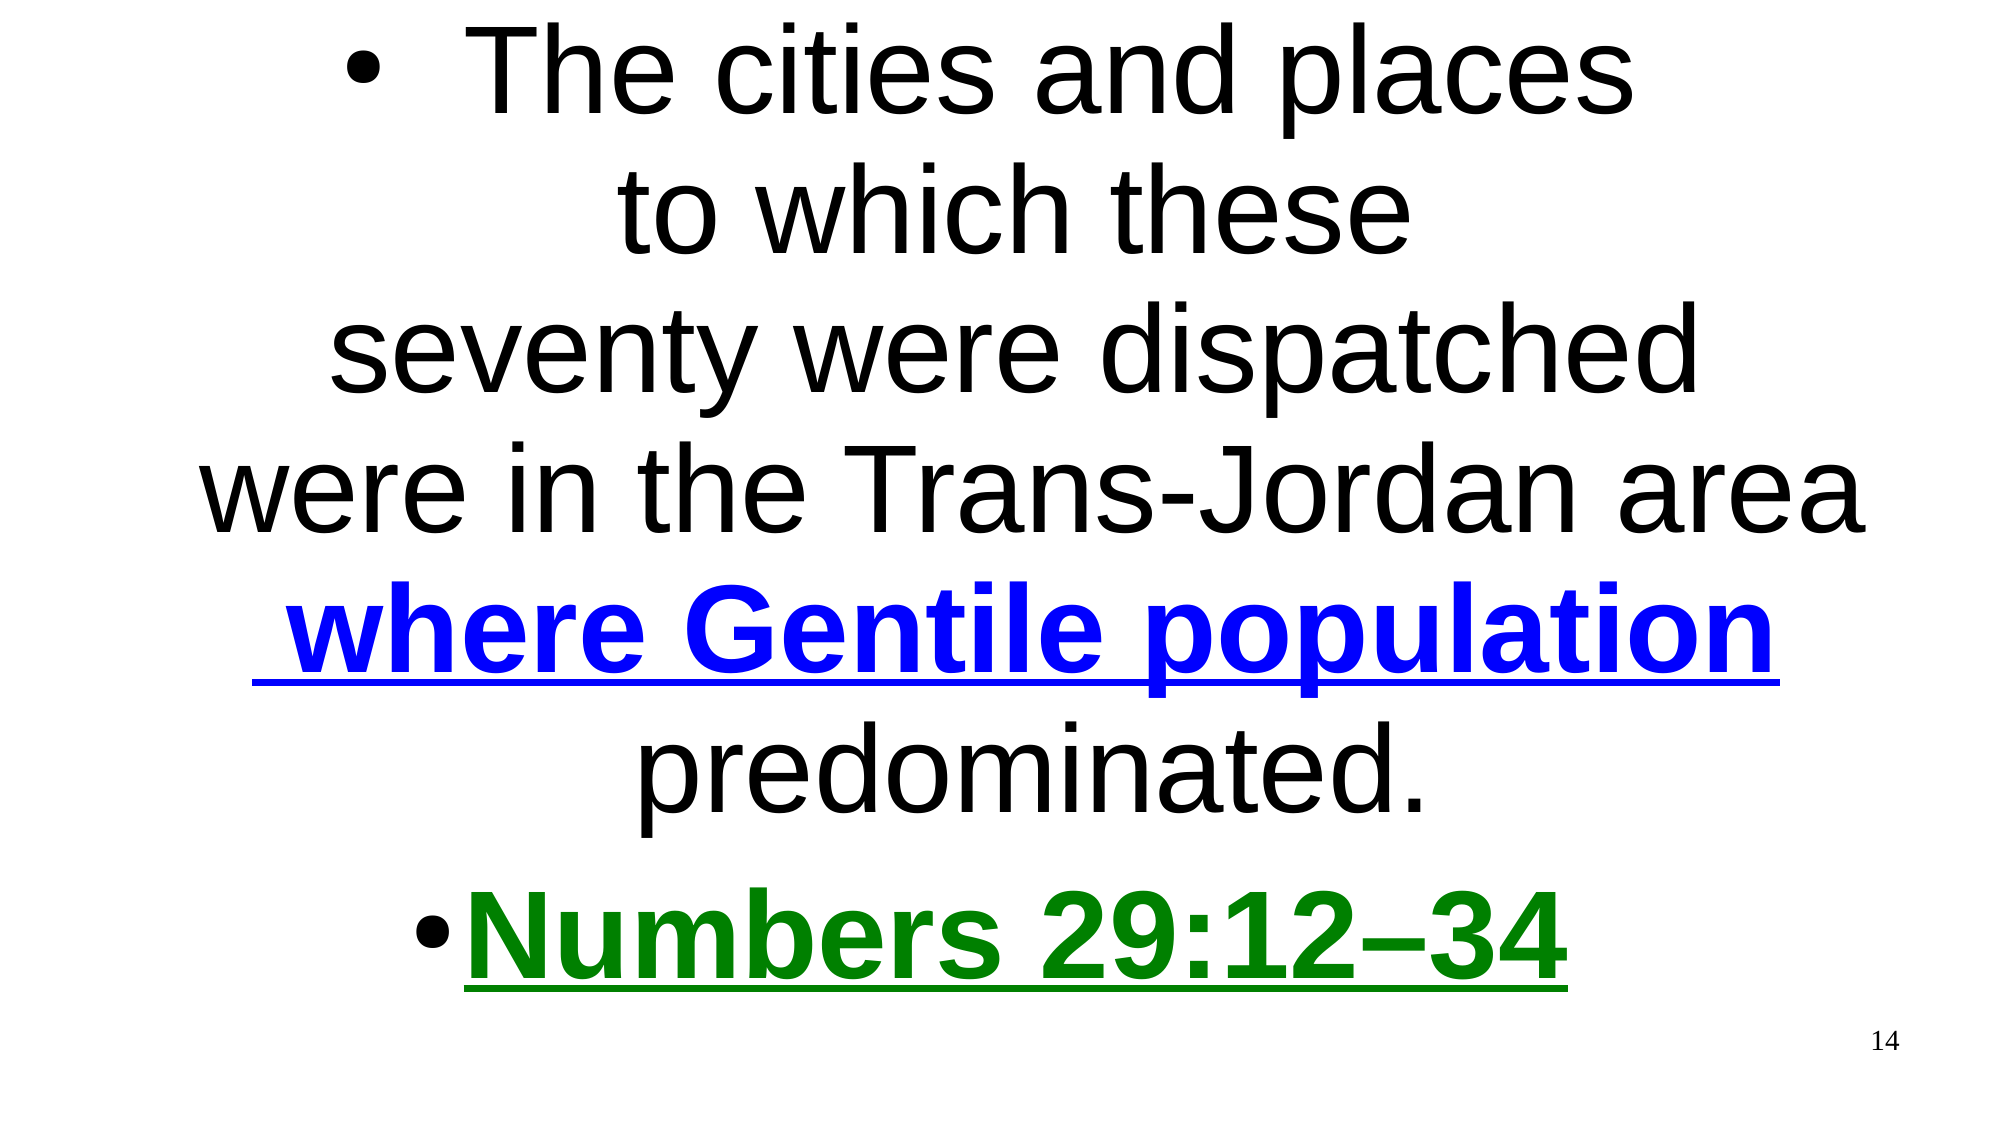

# The cities and places to which these seventy were dispatched were in the Trans-Jordan area  where Gentile population predominated.
Numbers 29:12–34
14